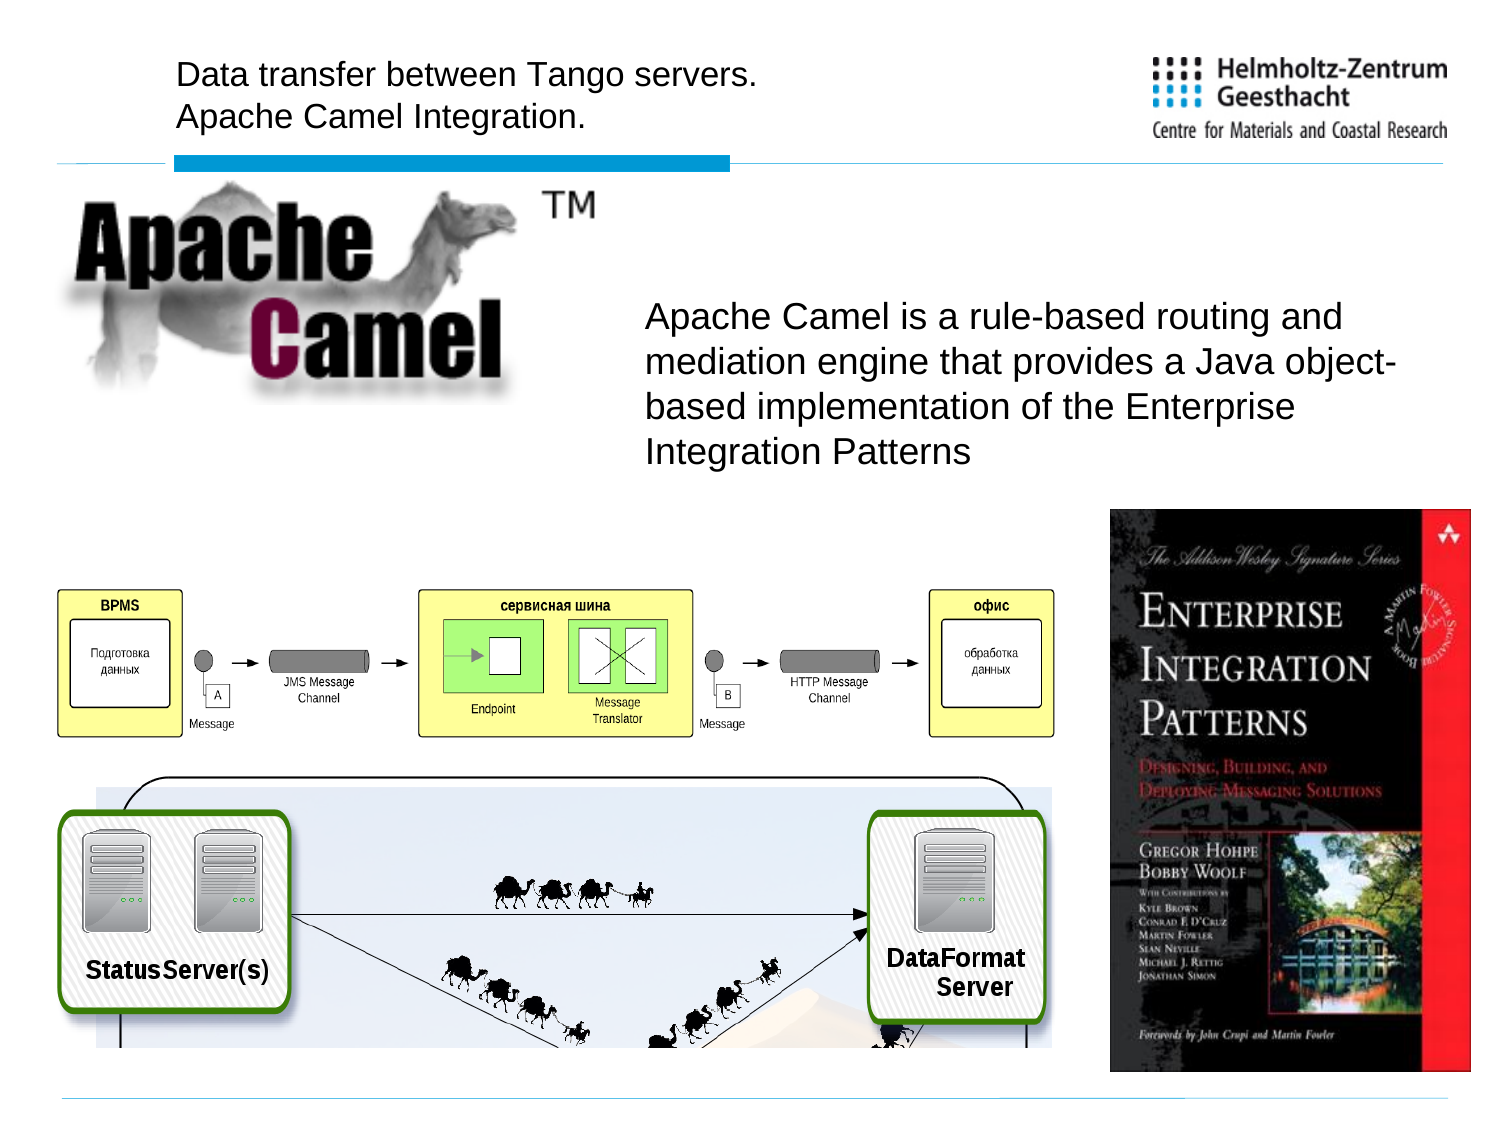

Data transfer between Tango servers.
Apache Camel Integration.
Apache Camel is a rule-based routing and mediation engine that provides a Java object-based implementation of the Enterprise Integration Patterns